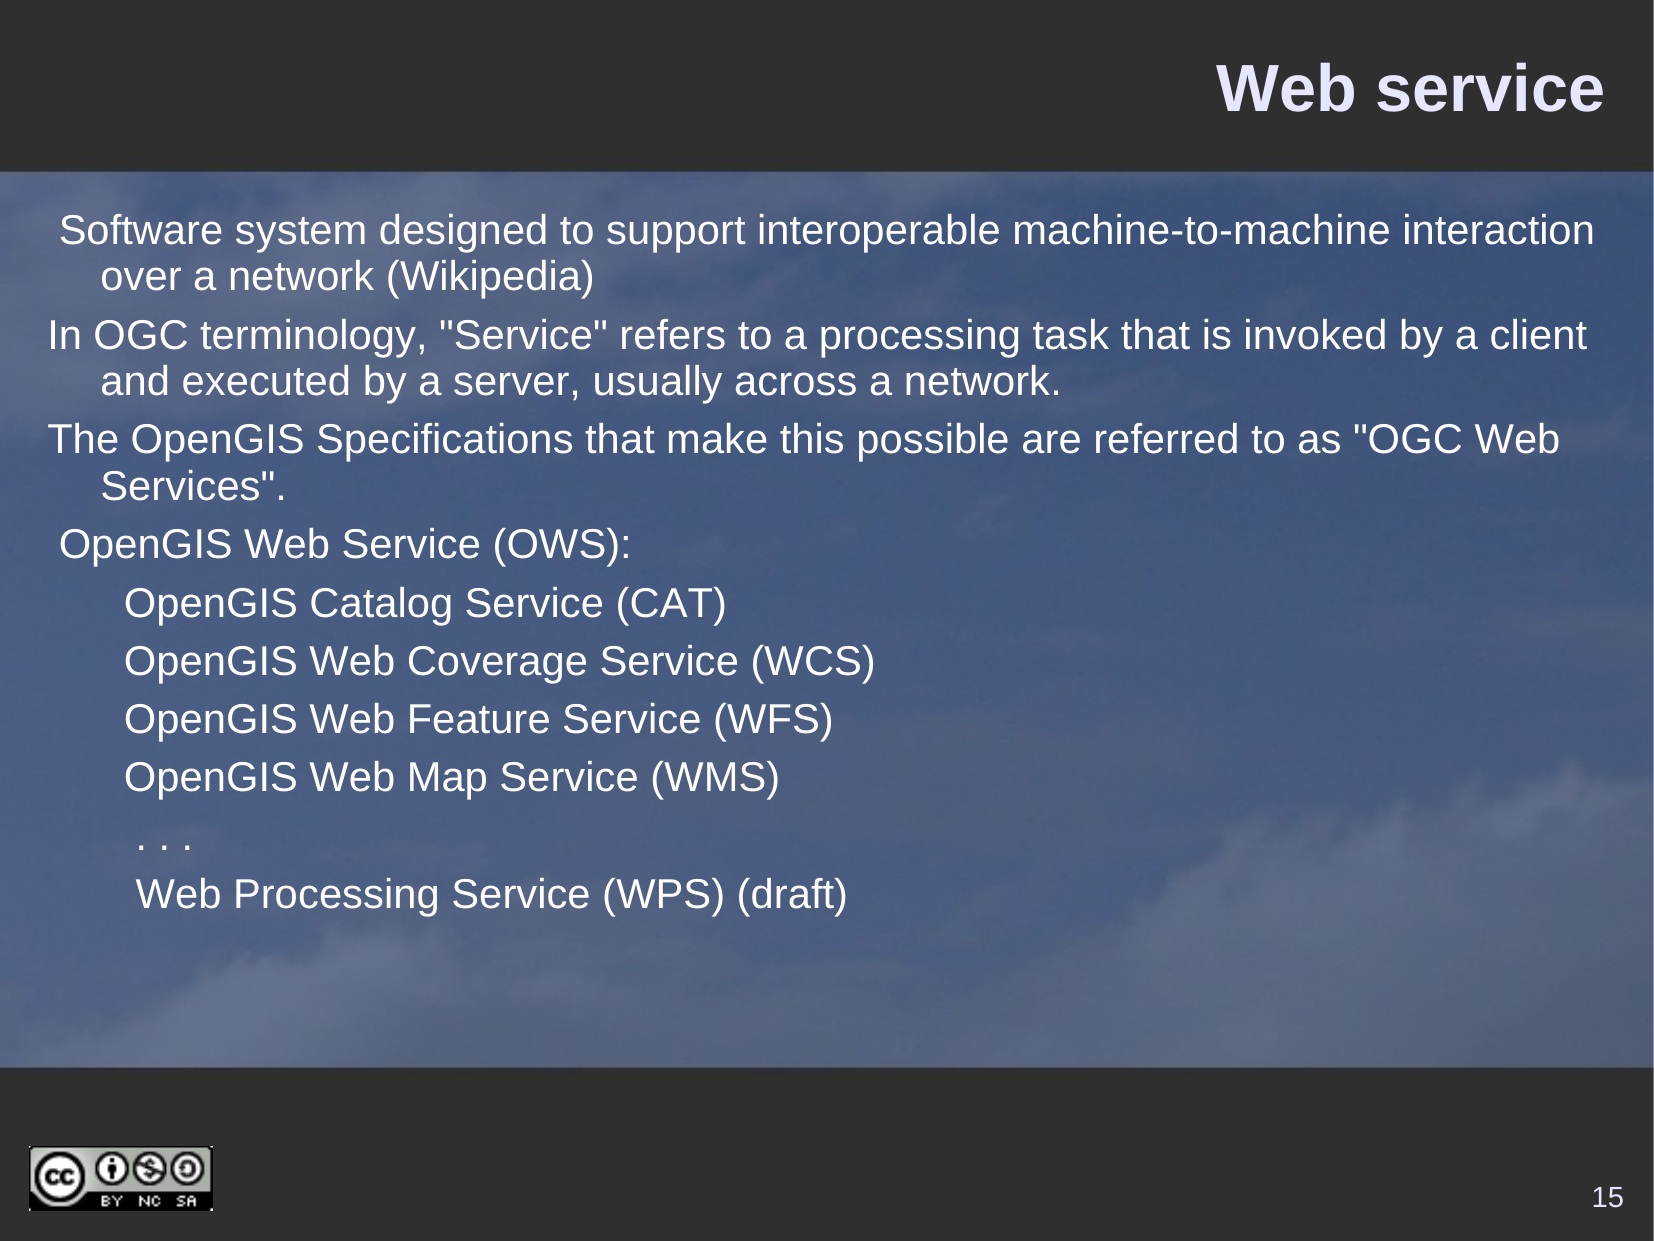

# Web service
 Software system designed to support interoperable machine-to-machine interaction over a network (Wikipedia)
In OGC terminology, "Service" refers to a processing task that is invoked by a client and executed by a server, usually across a network.
The OpenGIS Specifications that make this possible are referred to as "OGC Web Services".
 OpenGIS Web Service (OWS):
OpenGIS Catalog Service (CAT)
OpenGIS Web Coverage Service (WCS)
OpenGIS Web Feature Service (WFS)
OpenGIS Web Map Service (WMS)
 . . .
 Web Processing Service (WPS) (draft)
2006-06-01
15